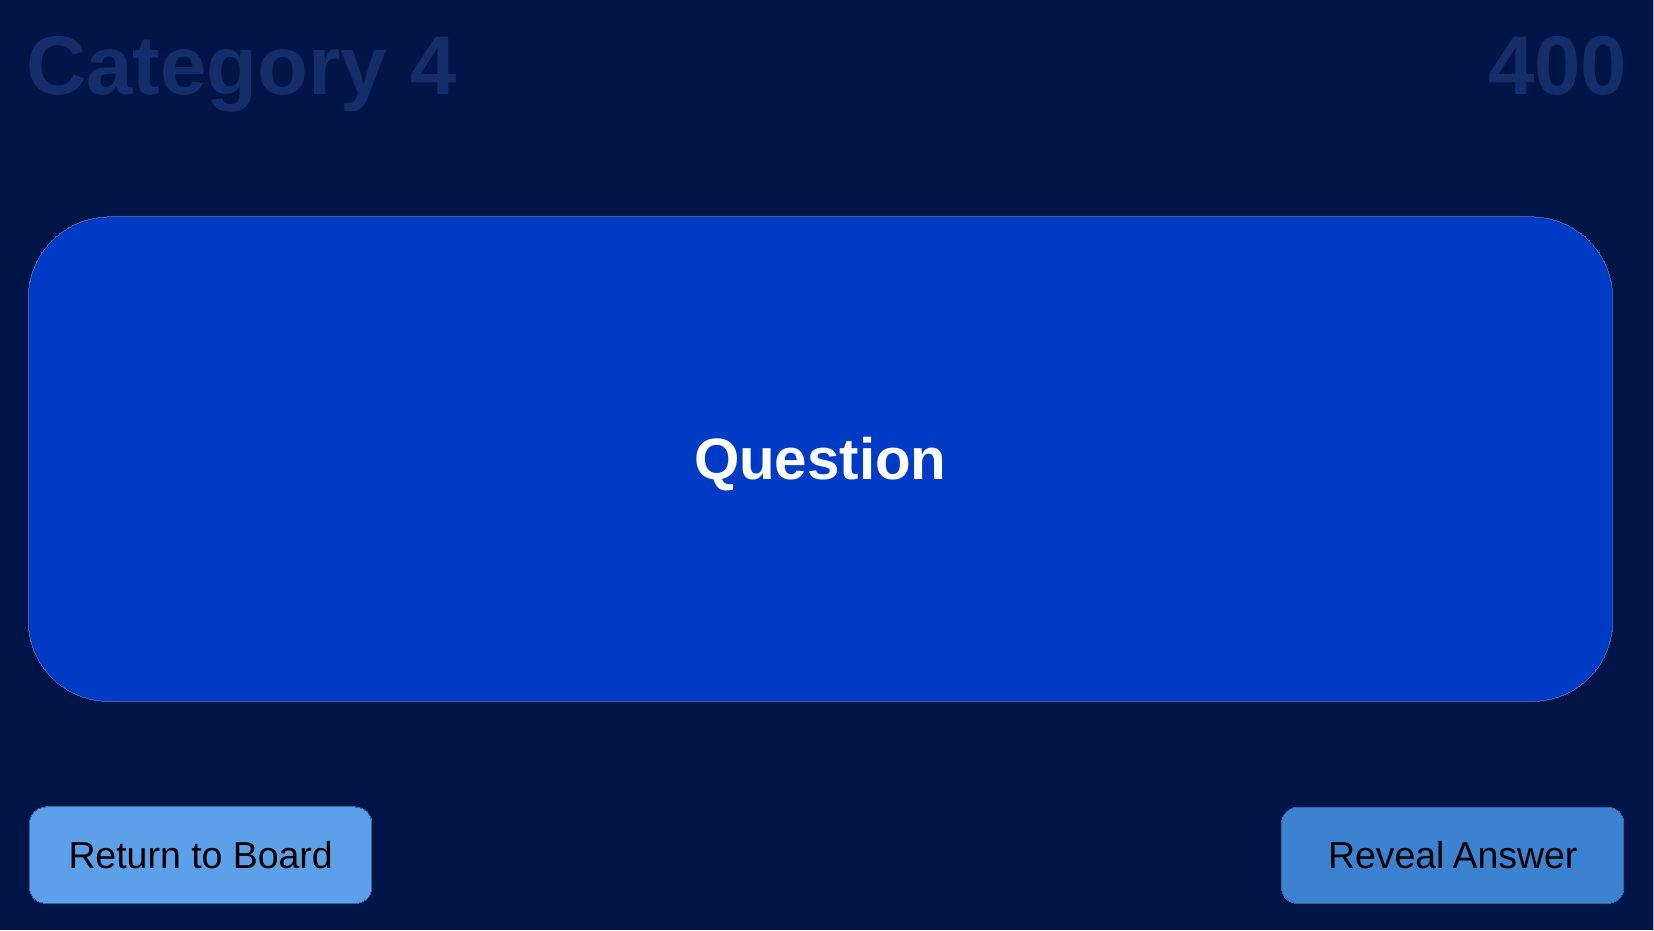

Category 4
400
Question
Return to Board
Reveal Answer